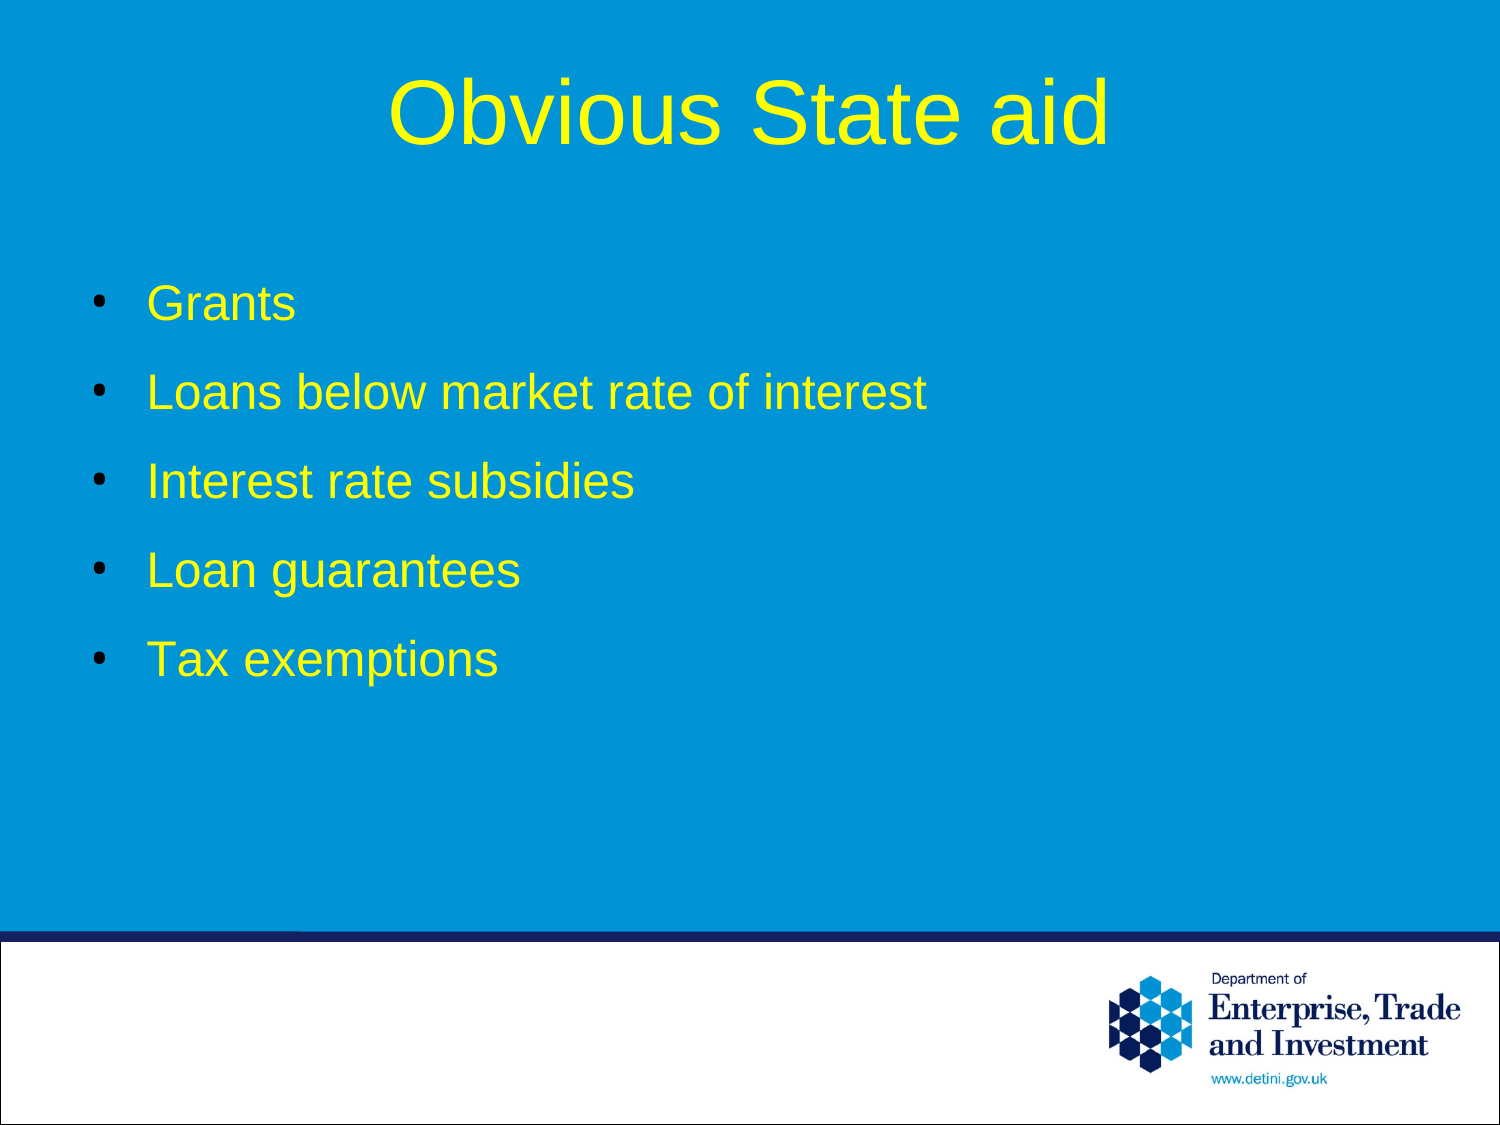

# Obvious State aid
Grants
Loans below market rate of interest
Interest rate subsidies
Loan guarantees
Tax exemptions